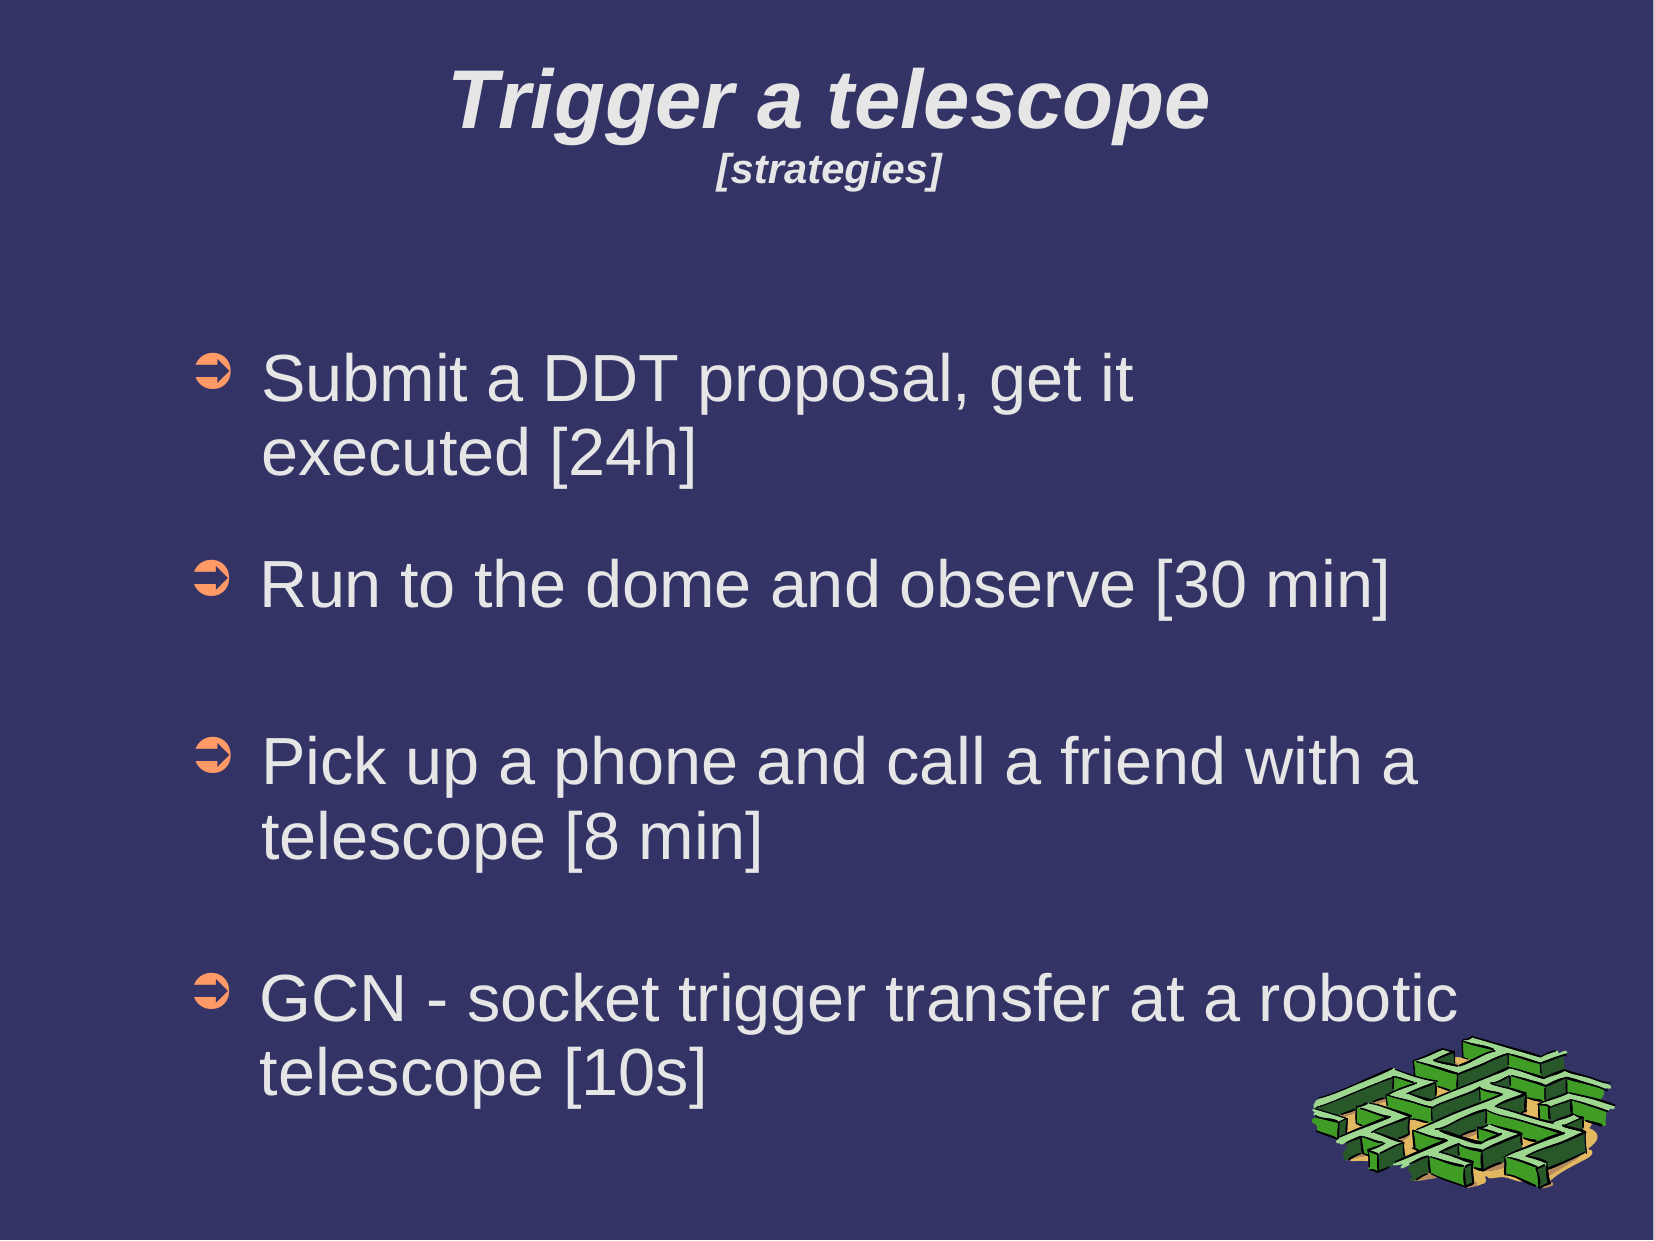

# Trigger a telescope [strategies]
Submit a DDT proposal, get it
executed [24h]
Run to the dome and observe [30 min]
Pick up a phone and call a friend with a
telescope [8 min]
GCN - socket trigger transfer at a robotic
telescope [10s]